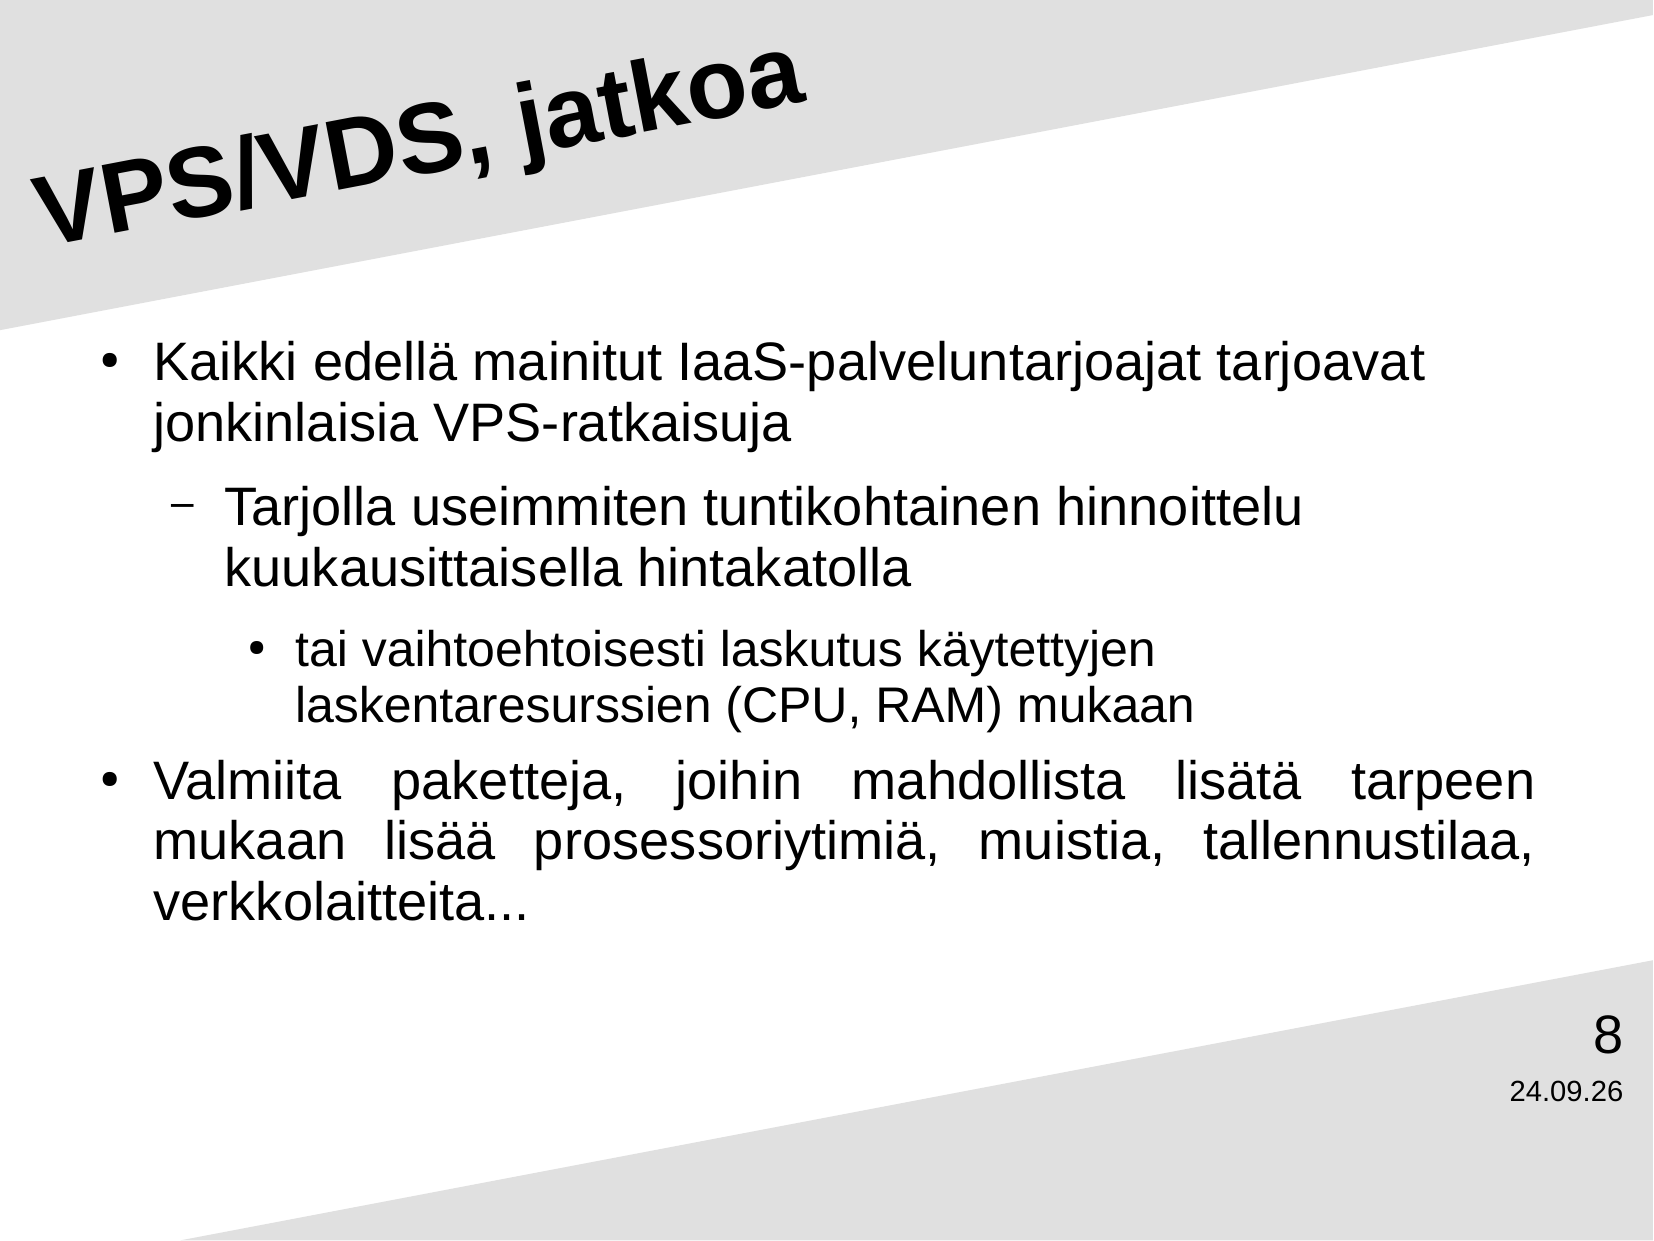

# VPS/VDS, jatkoa
Kaikki edellä mainitut IaaS-palveluntarjoajat tarjoavat jonkinlaisia VPS-ratkaisuja
Tarjolla useimmiten tuntikohtainen hinnoittelu kuukausittaisella hintakatolla
tai vaihtoehtoisesti laskutus käytettyjen laskentaresurssien (CPU, RAM) mukaan
Valmiita paketteja, joihin mahdollista lisätä tarpeen mukaan lisää prosessoriytimiä, muistia, tallennustilaa, verkkolaitteita...
8